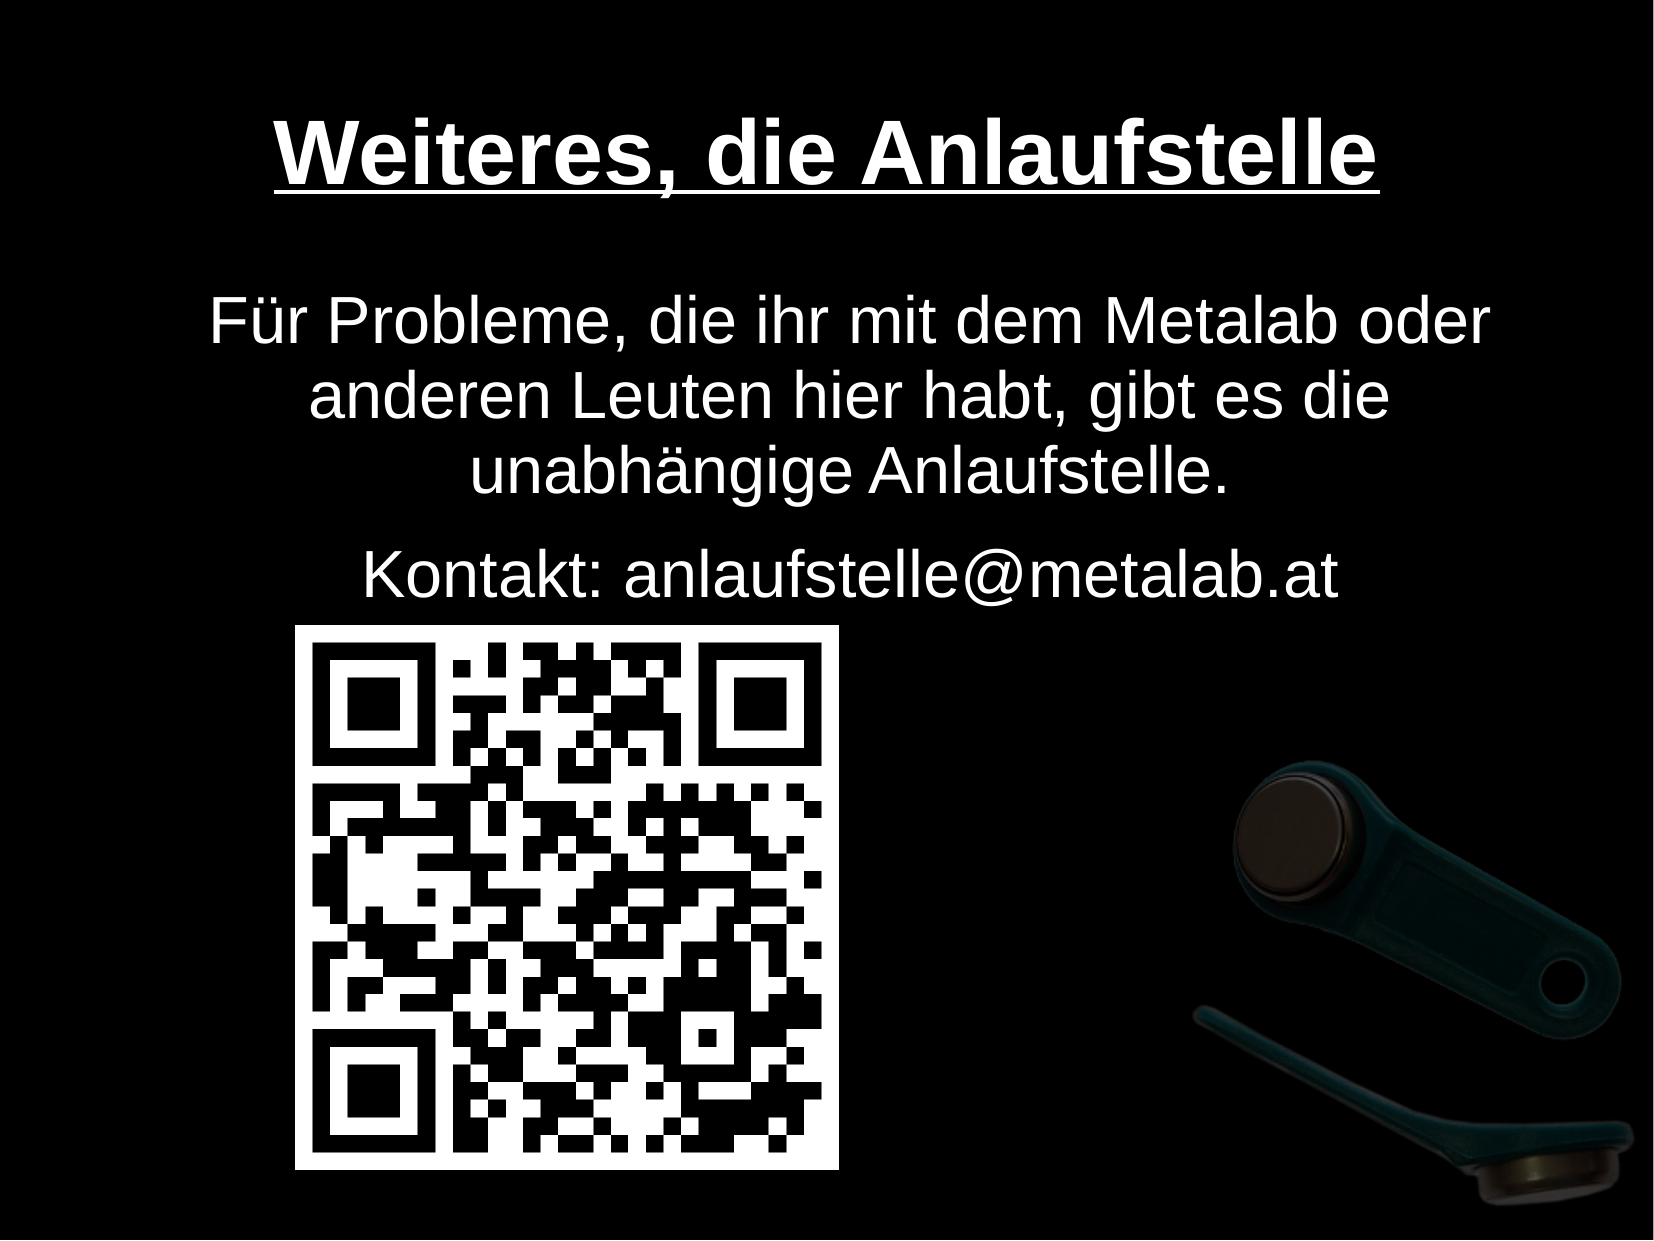

# Weiteres, die Anlaufstelle
Für Probleme, die ihr mit dem Metalab oder anderen Leuten hier habt, gibt es die unabhängige Anlaufstelle.
Kontakt: anlaufstelle@metalab.at